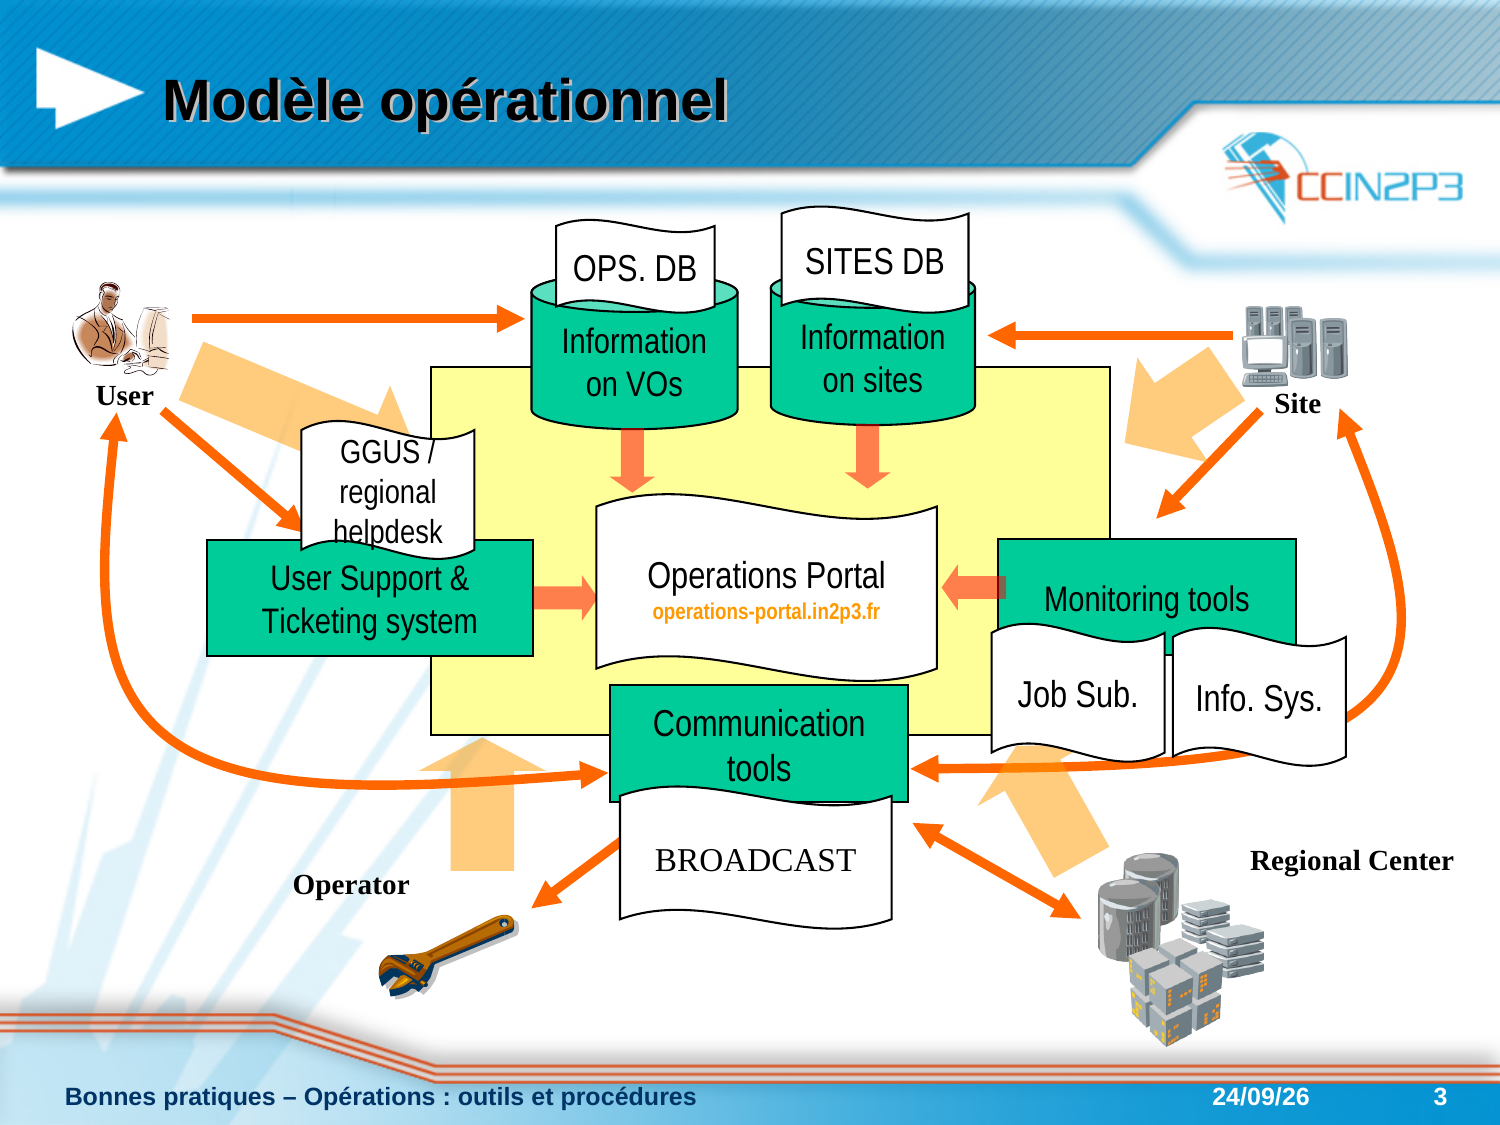

# Modèle opérationnel
SITES DB
OPS. DB
Information
on sites
Information
on VOs
User
Site
GGUS /
regional
helpdesk
Operations Portal
operations-portal.in2p3.fr
Monitoring tools
User Support &
Ticketing system
Job Sub.
Info. Sys.
Communication
tools
BROADCAST
Regional Center
Operator
Votre Nom / Titre de la présentation
3